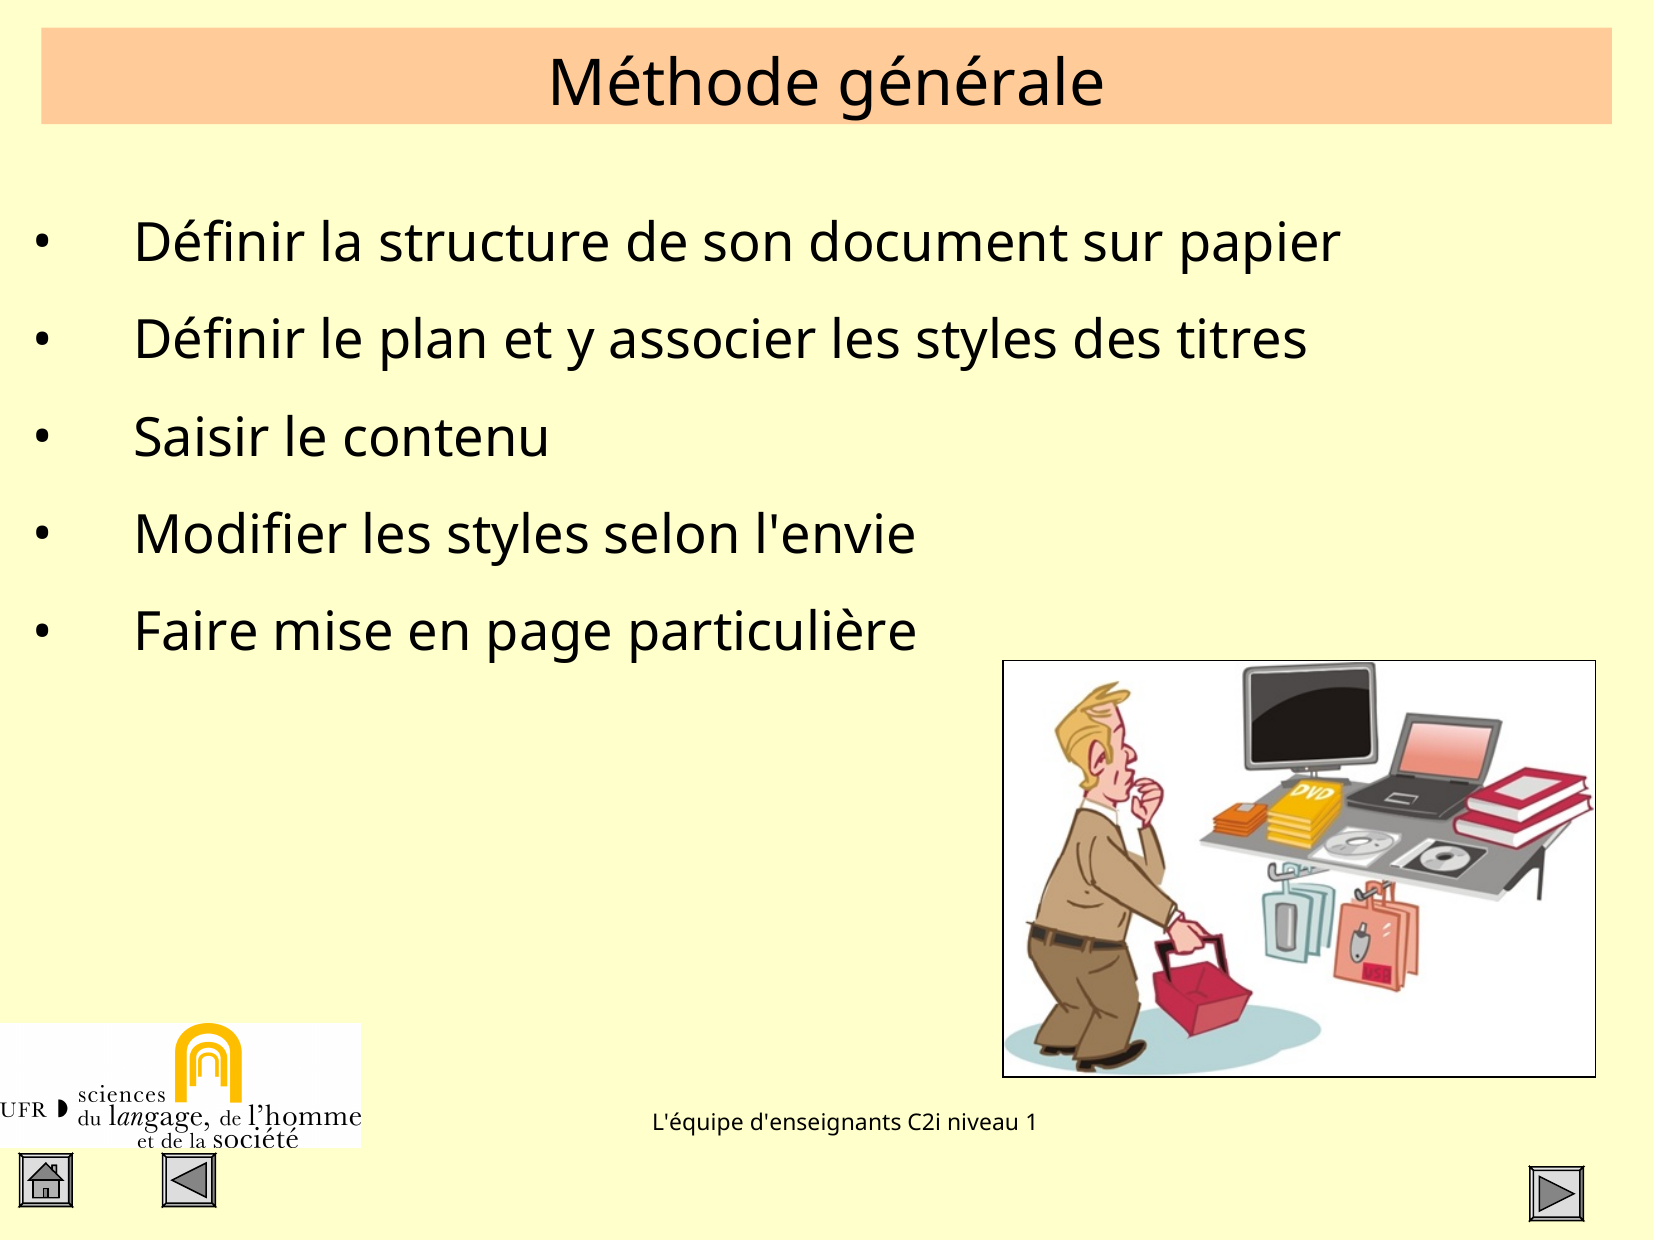

# Méthode générale
 Définir la structure de son document sur papier
 Définir le plan et y associer les styles des titres
 Saisir le contenu
 Modifier les styles selon l'envie
 Faire mise en page particulière